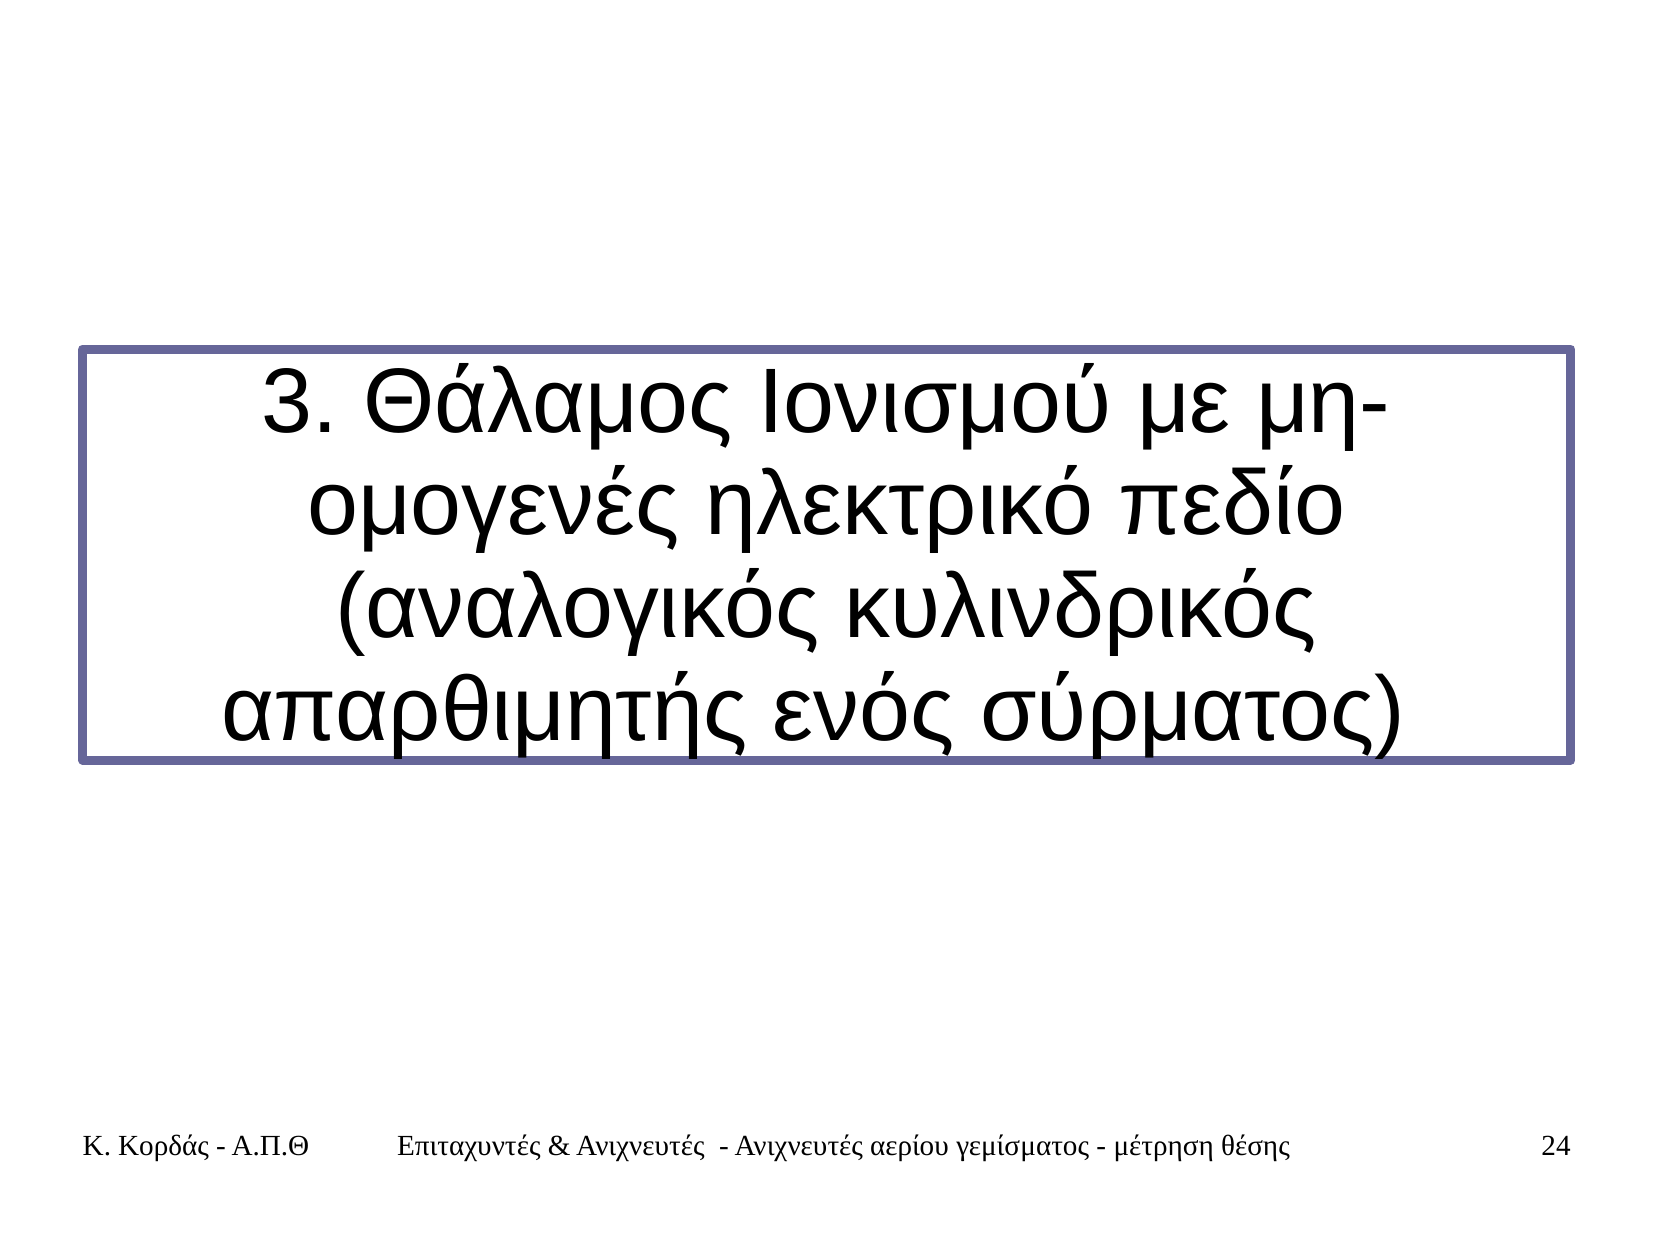

# 3. Θάλαμος Ιονισμού με μη-ομογενές ηλεκτρικό πεδίο (αναλογικός κυλινδρικός απαρθιμητής ενός σύρματος)
Κ. Κορδάς - Α.Π.Θ
Επιταχυντές & Ανιχνευτές - Ανιχνευτές αερίου γεμίσματος - μέτρηση θέσης
24